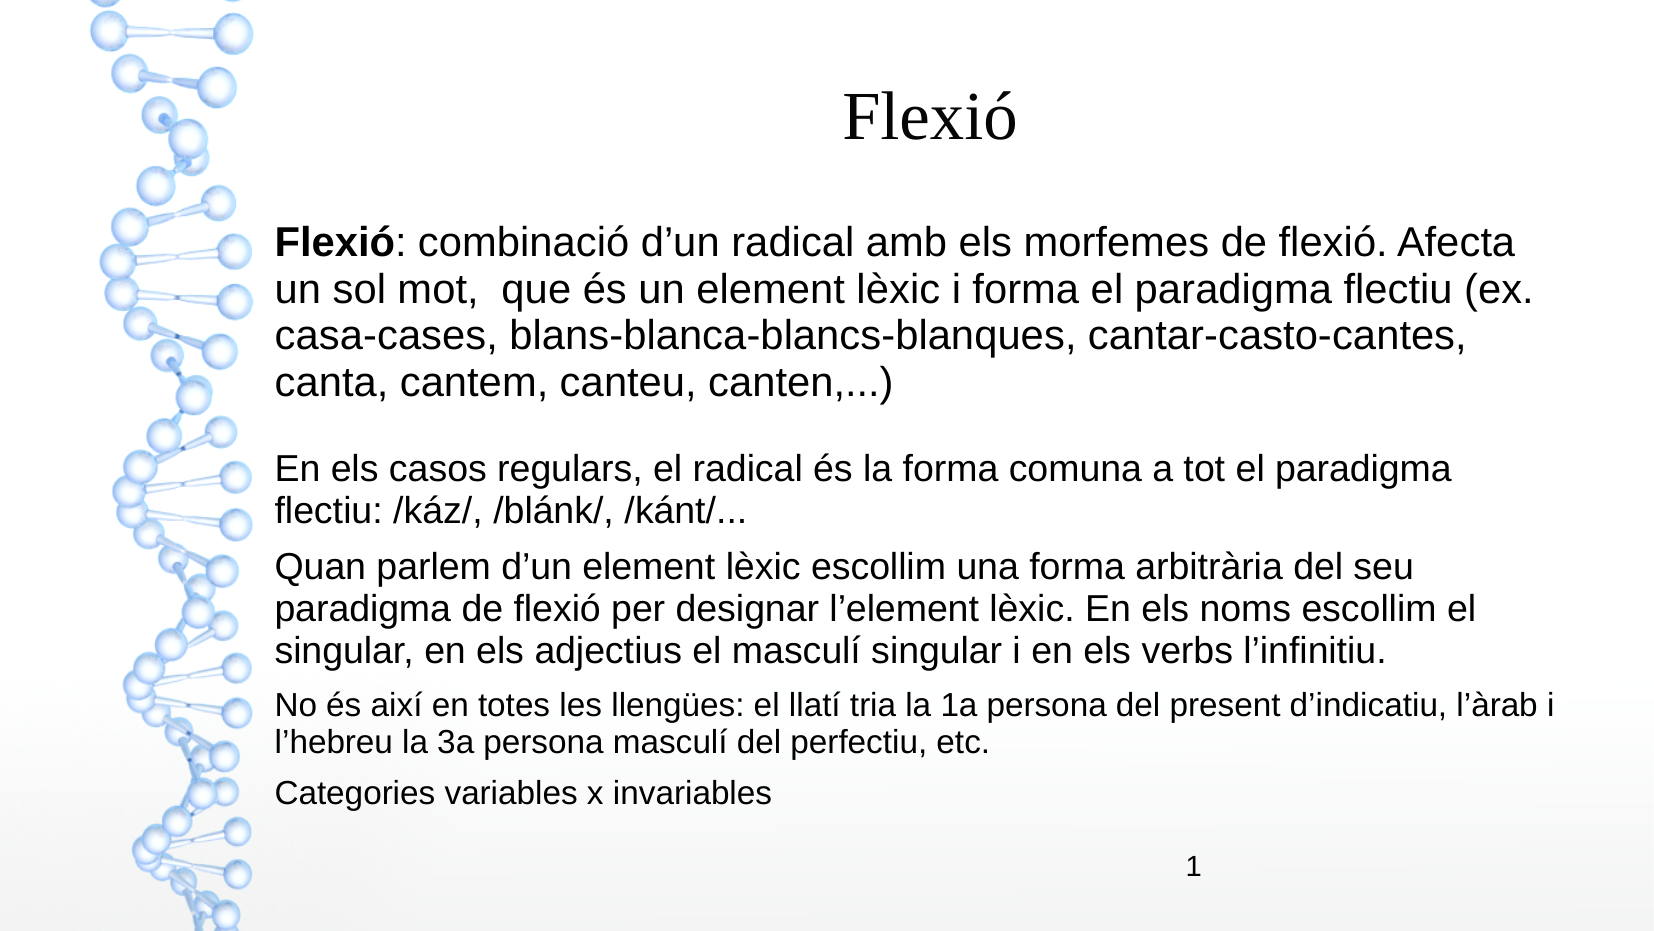

# Flexió
Flexió: combinació d’un radical amb els morfemes de flexió. Afecta un sol mot, que és un element lèxic i forma el paradigma flectiu (ex. casa-cases, blans-blanca-blancs-blanques, cantar-casto-cantes, canta, cantem, canteu, canten,...)
En els casos regulars, el radical és la forma comuna a tot el paradigma flectiu: /káz/, /blánk/, /kánt/...
Quan parlem d’un element lèxic escollim una forma arbitrària del seu paradigma de flexió per designar l’element lèxic. En els noms escollim el singular, en els adjectius el masculí singular i en els verbs l’infinitiu.
No és així en totes les llengües: el llatí tria la 1a persona del present d’indicatiu, l’àrab i l’hebreu la 3a persona masculí del perfectiu, etc.
Categories variables x invariables